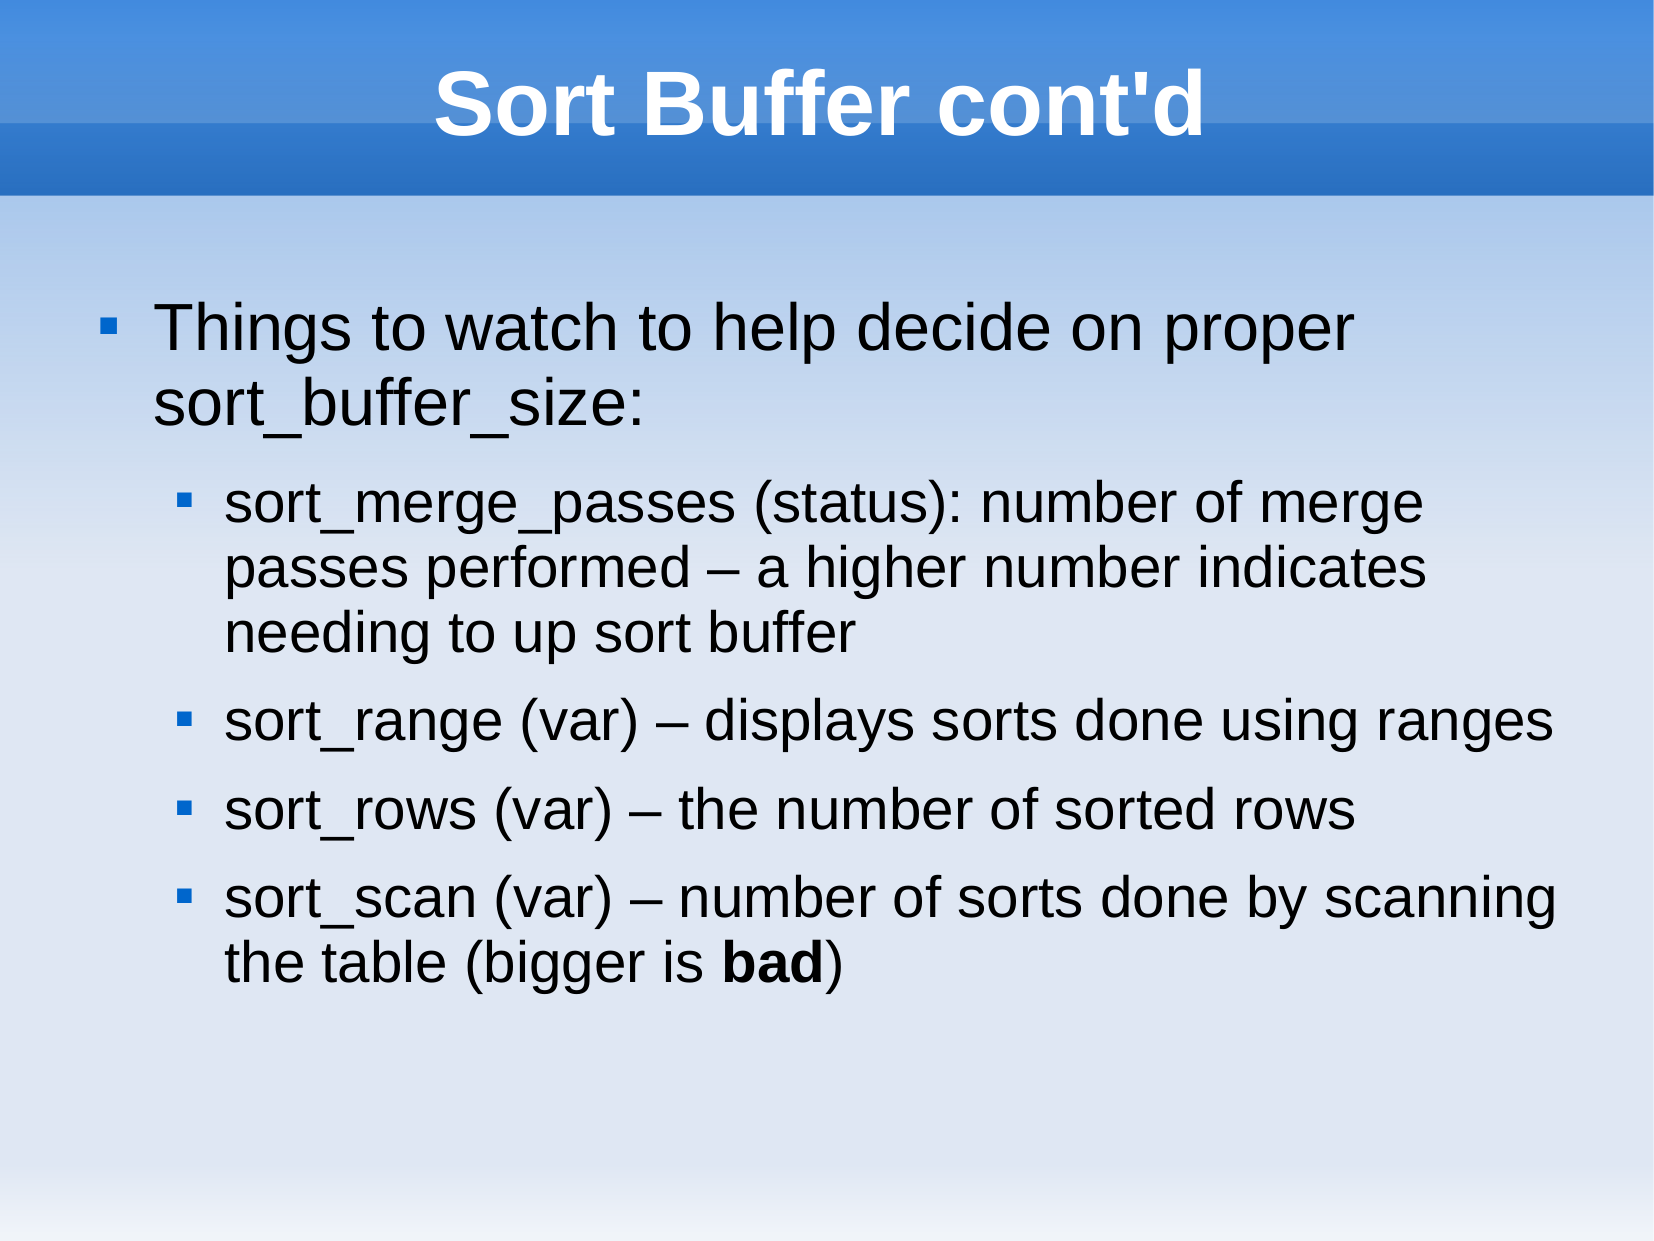

# Sort Buffer cont'd
Things to watch to help decide on proper sort_buffer_size:
sort_merge_passes (status): number of merge passes performed – a higher number indicates needing to up sort buffer
sort_range (var) – displays sorts done using ranges
sort_rows (var) – the number of sorted rows
sort_scan (var) – number of sorts done by scanning the table (bigger is bad)